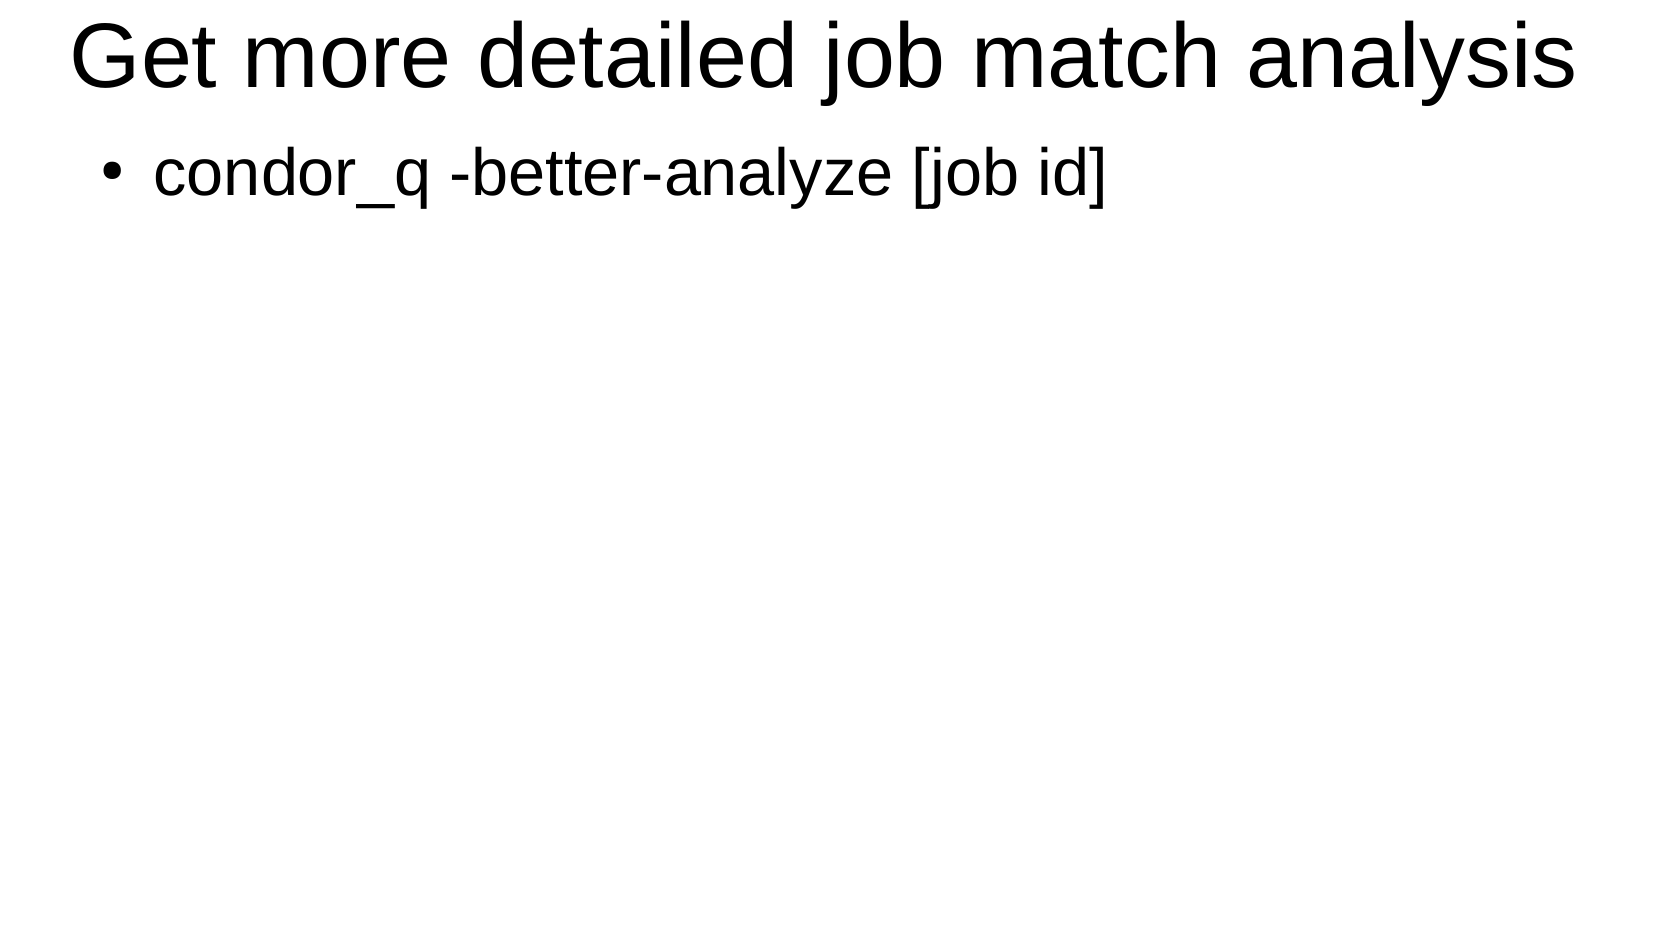

# Get more detailed job match analysis
condor_q -better-analyze [job id]